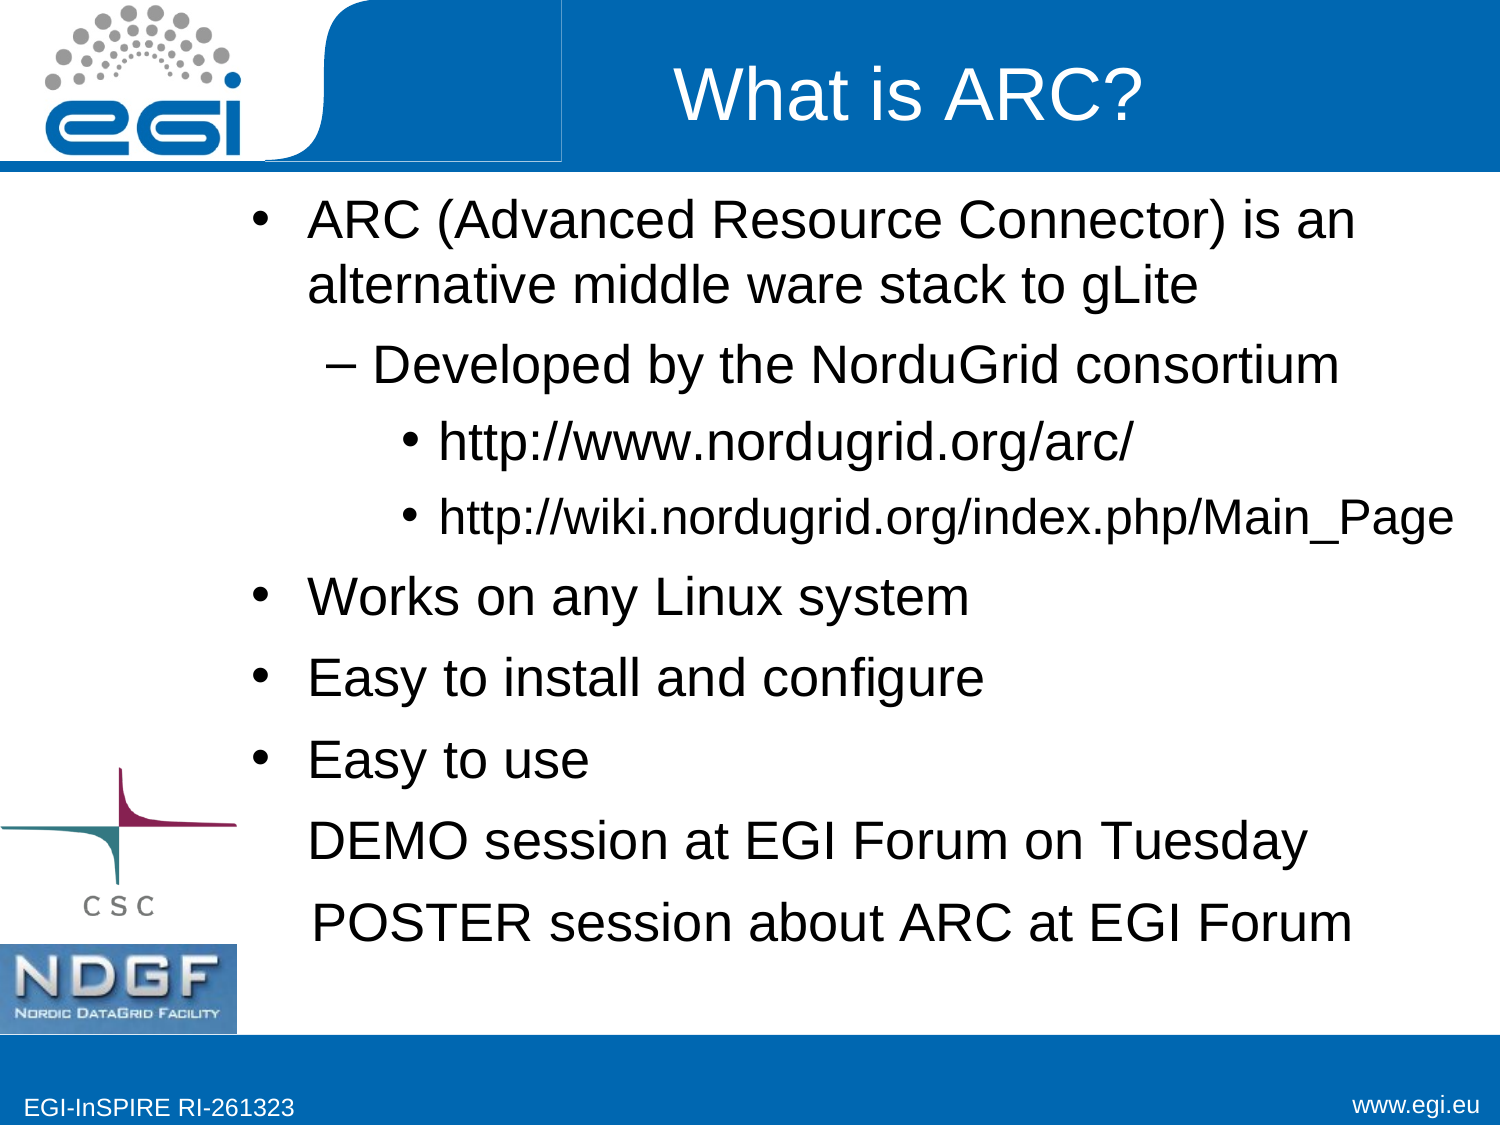

# What is ARC?
ARC (Advanced Resource Connector) is an alternative middle ware stack to gLite
Developed by the NorduGrid consortium
http://www.nordugrid.org/arc/
http://wiki.nordugrid.org/index.php/Main_Page
Works on any Linux system
Easy to install and configure
Easy to use
DEMO session at EGI Forum on Tuesday
 POSTER session about ARC at EGI Forum